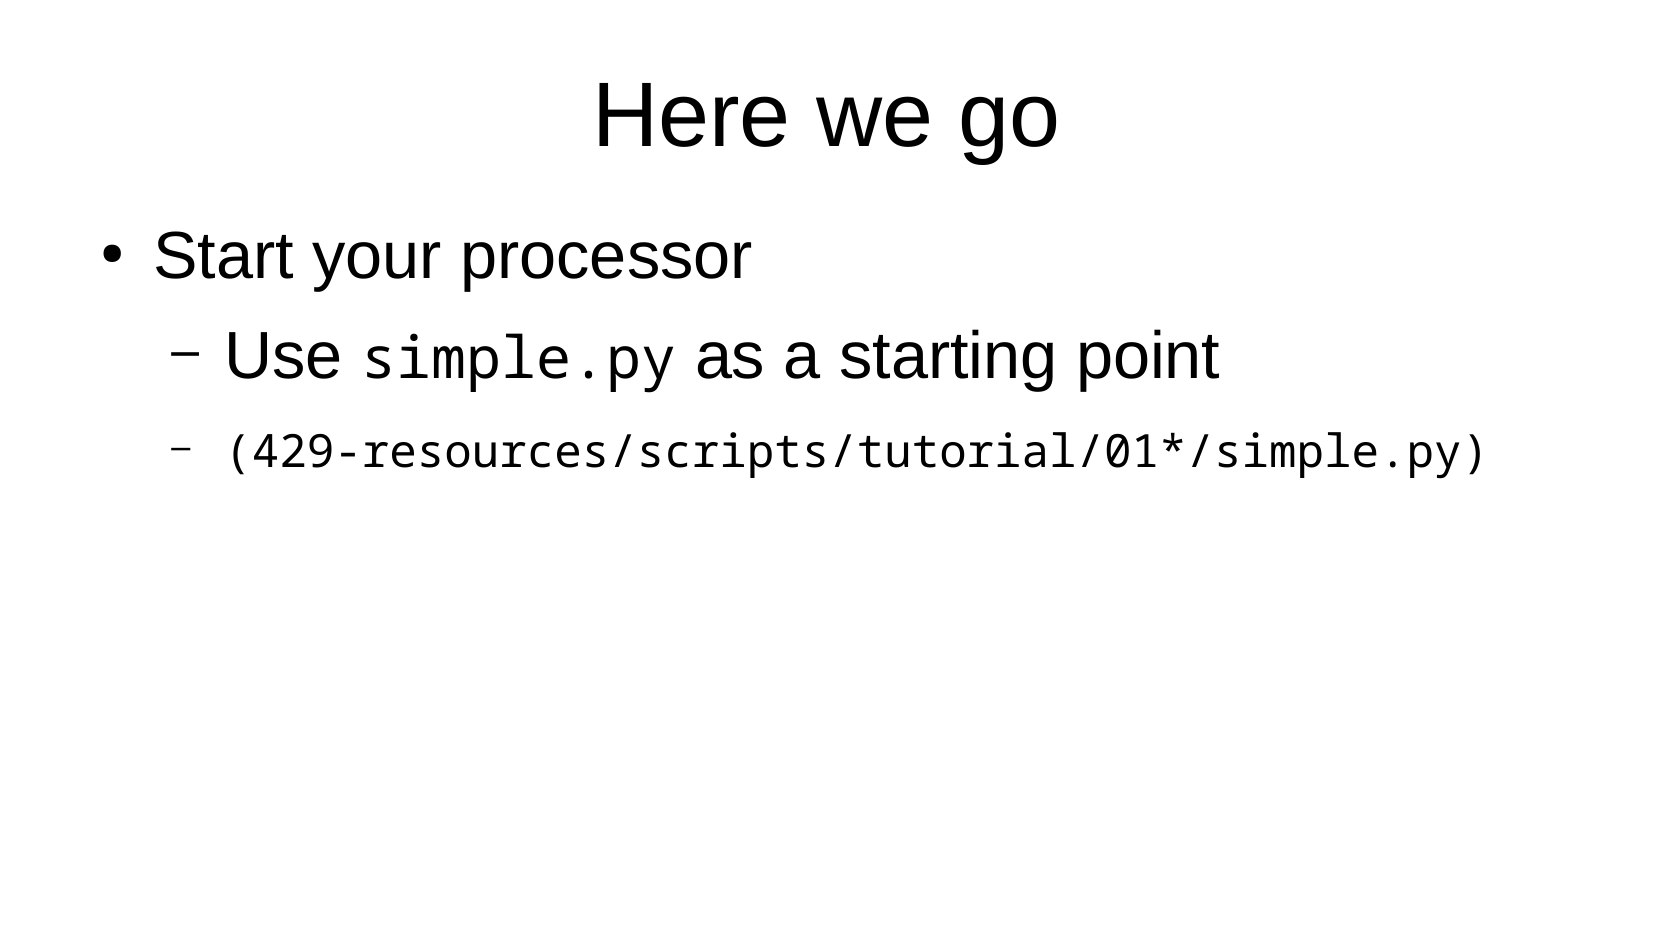

# Here we go
Start your processor
Use simple.py as a starting point
(429-resources/scripts/tutorial/01*/simple.py)